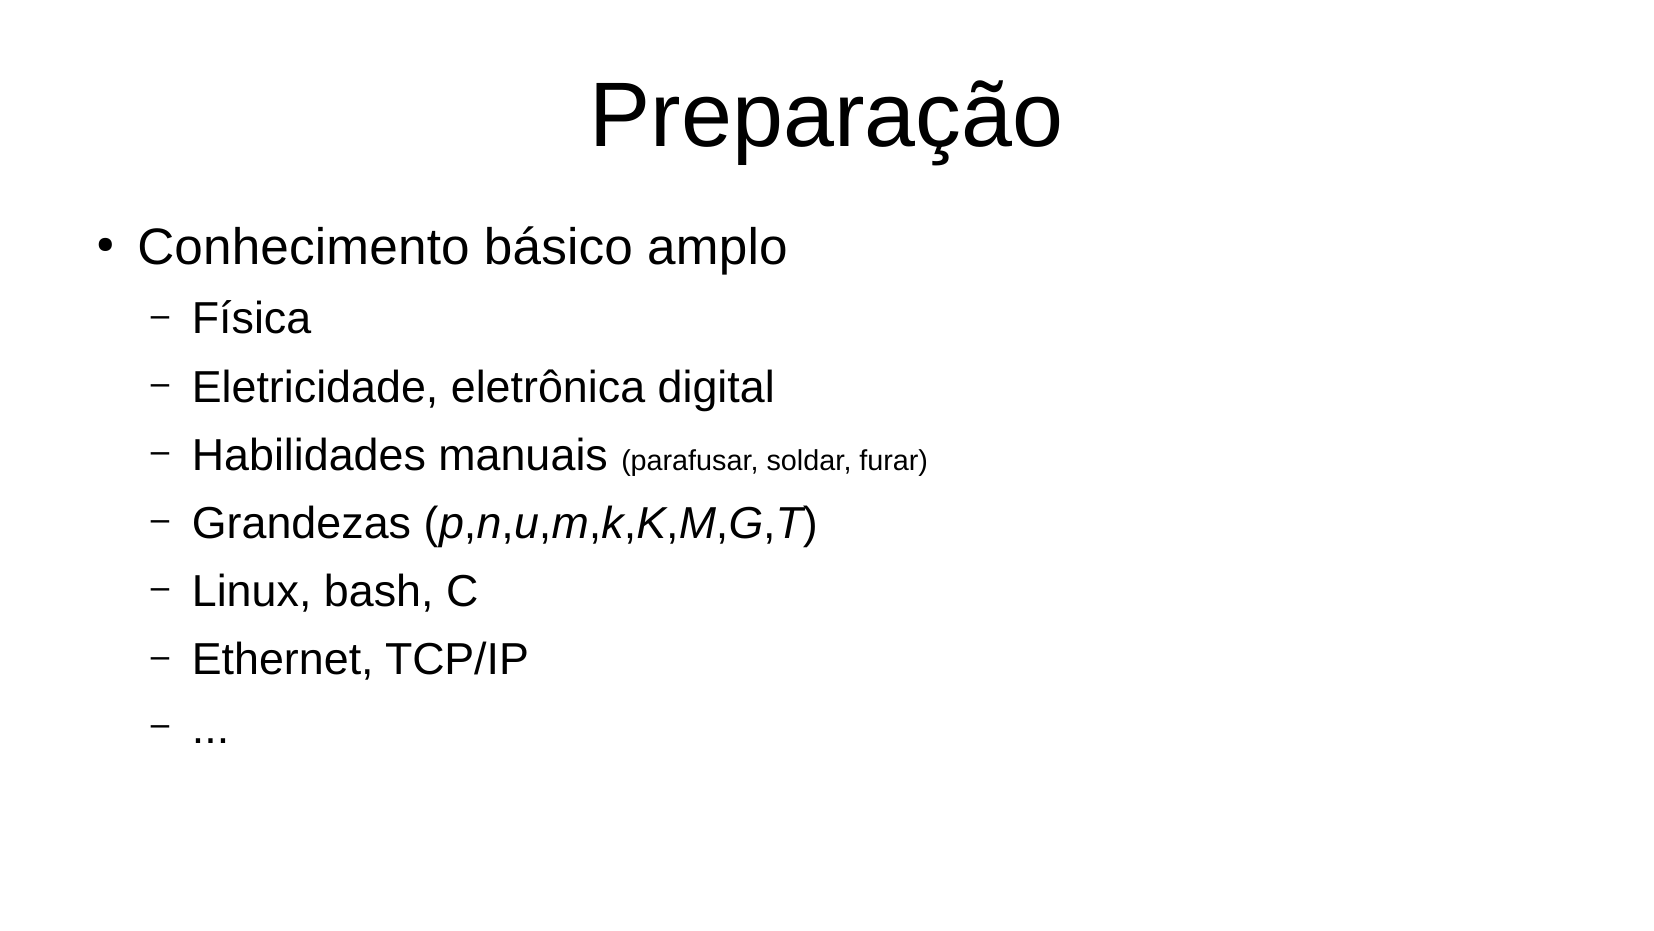

# Preparação
Conhecimento básico amplo
Física
Eletricidade, eletrônica digital
Habilidades manuais (parafusar, soldar, furar)
Grandezas (p,n,u,m,k,K,M,G,T)
Linux, bash, C
Ethernet, TCP/IP
...